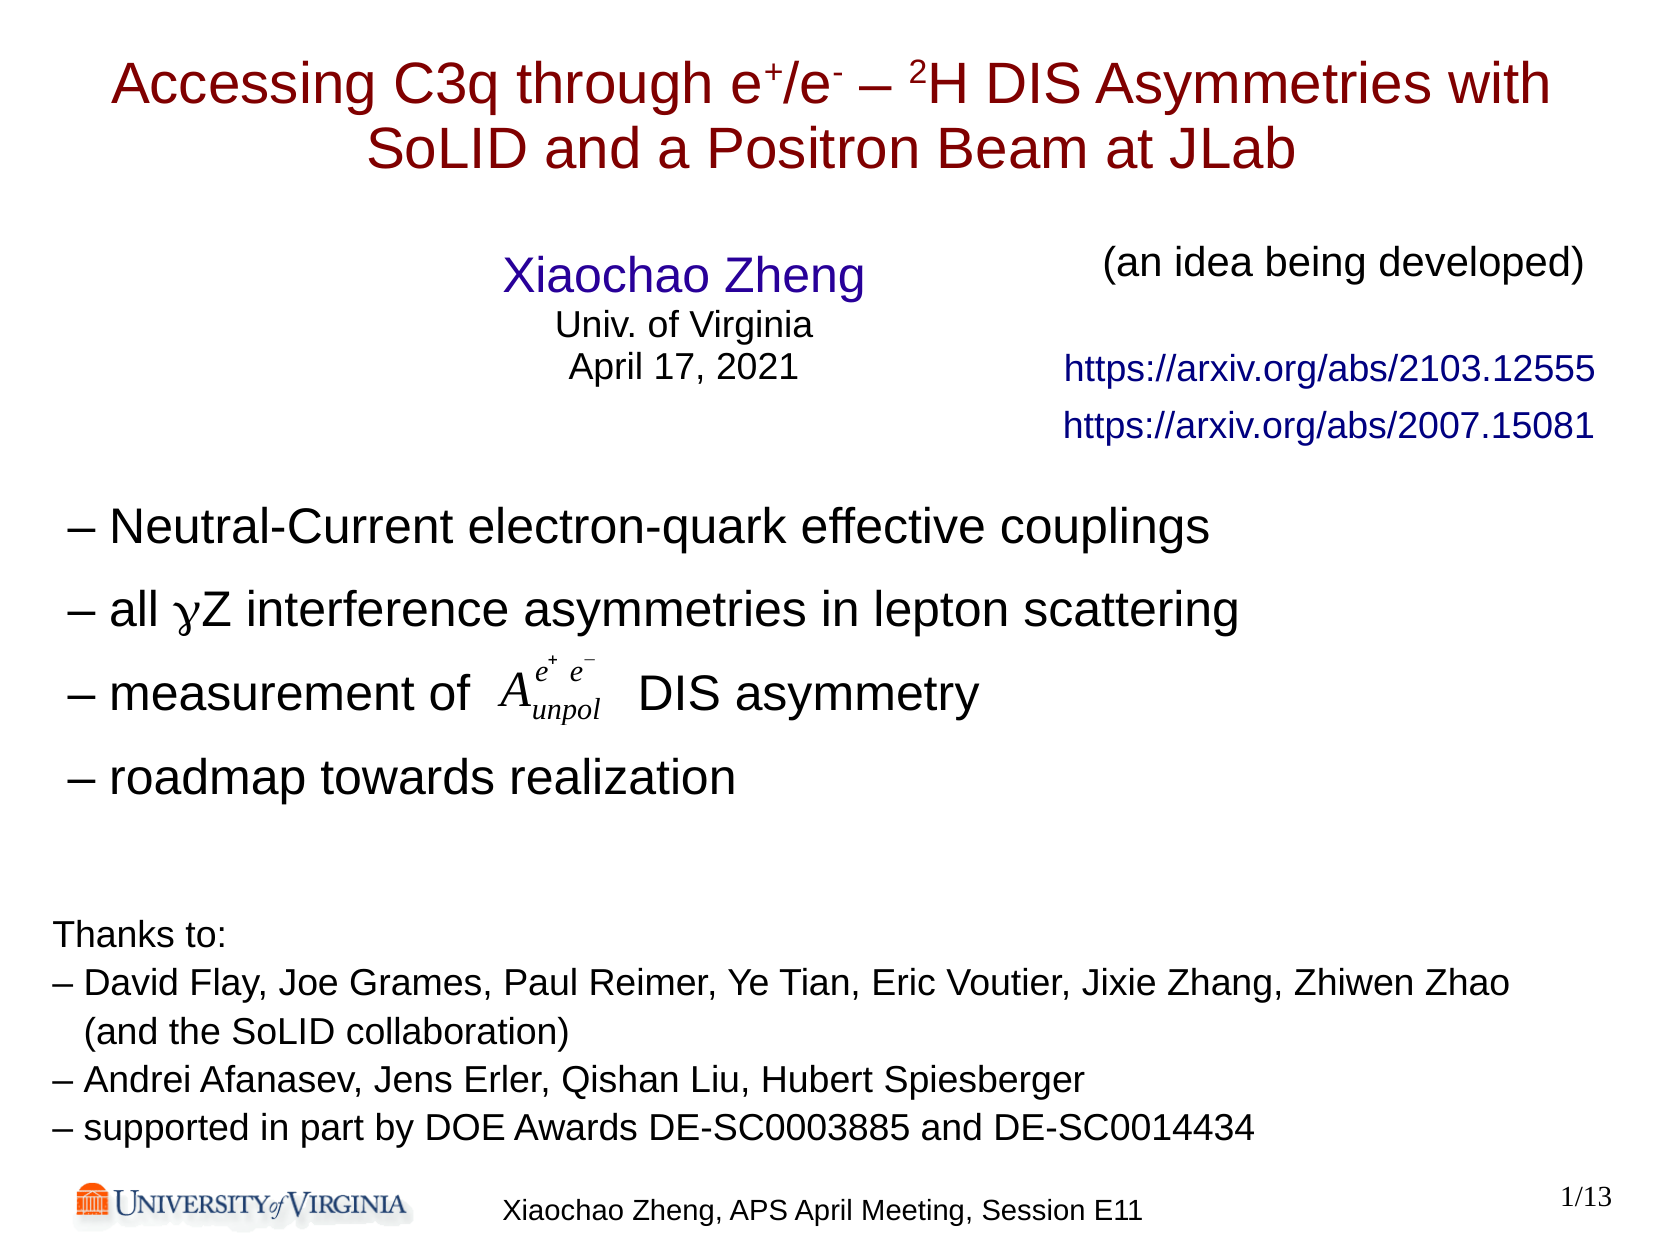

Accessing C3q through e+/e- – 2H DIS Asymmetries with SoLID and a Positron Beam at JLab
Xiaochao Zheng
Univ. of Virginia
April 17, 2021
(an idea being developed)
https://arxiv.org/abs/2103.12555
https://arxiv.org/abs/2007.15081
# – Neutral-Current electron-quark effective couplings
– all gZ interference asymmetries in lepton scattering
– measurement of DIS asymmetry
– roadmap towards realization
Thanks to:
– David Flay, Joe Grames, Paul Reimer, Ye Tian, Eric Voutier, Jixie Zhang, Zhiwen Zhao (and the SoLID collaboration)
– Andrei Afanasev, Jens Erler, Qishan Liu, Hubert Spiesberger
– supported in part by DOE Awards DE-SC0003885 and DE-SC0014434